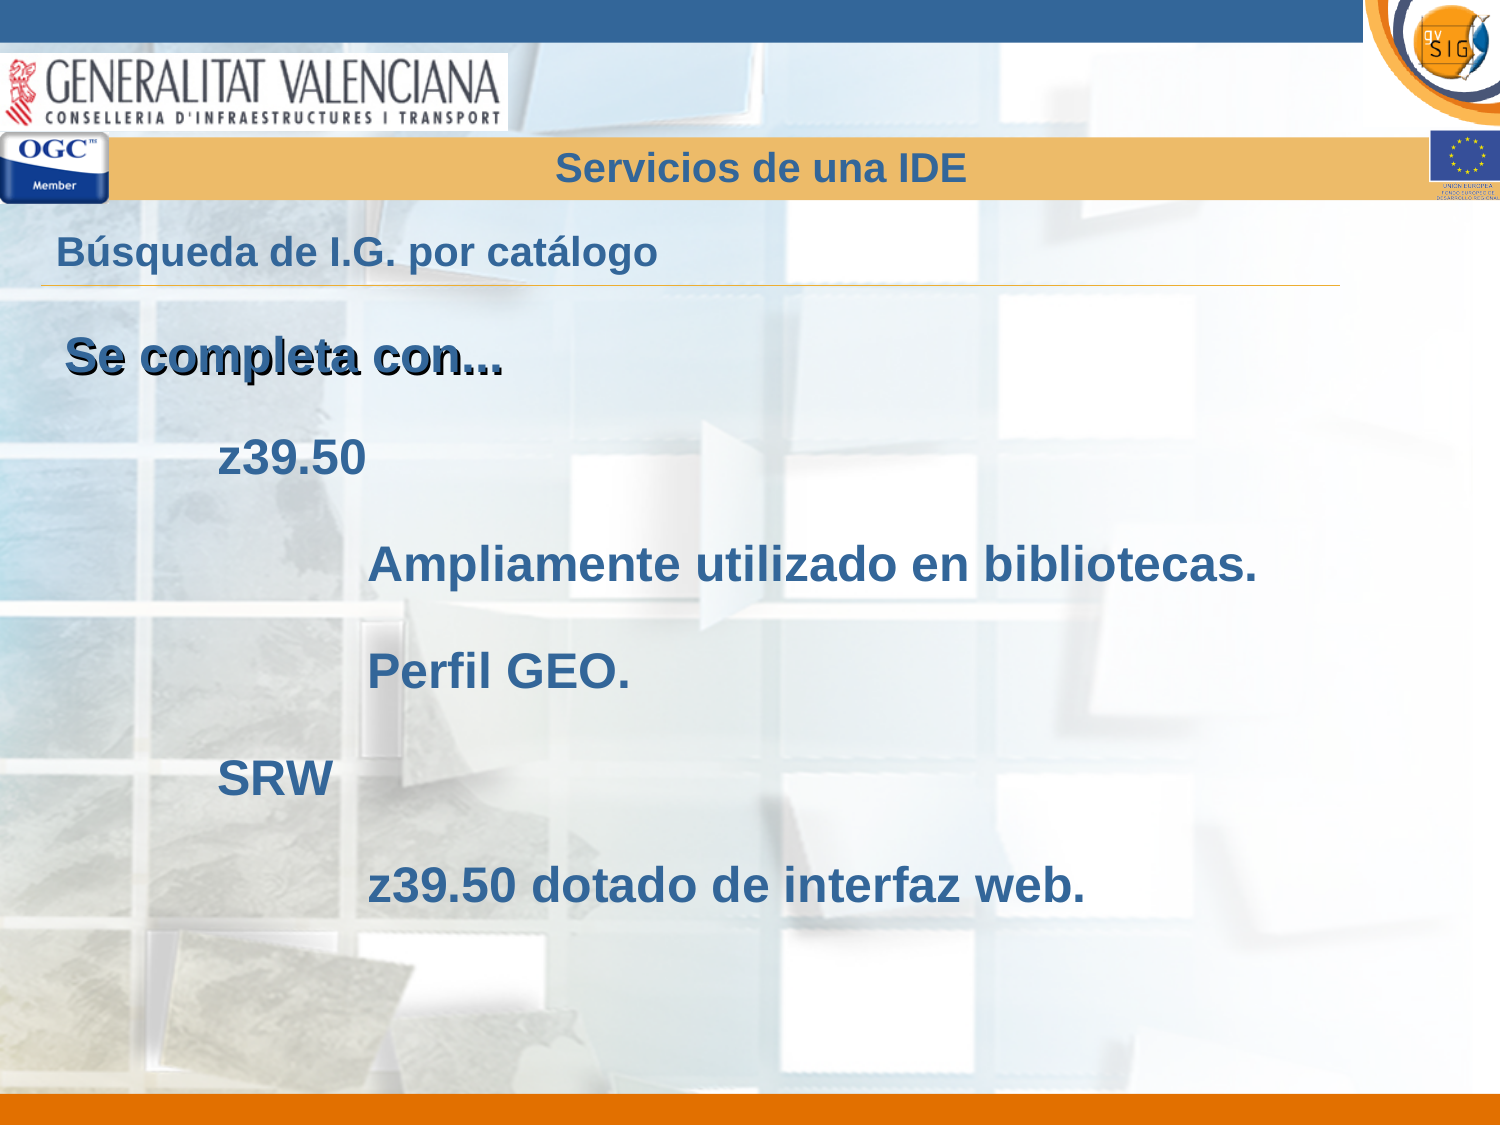

Servicios de una IDE
Búsqueda de I.G. por catálogo
Se completa con...
 z39.50
 Ampliamente utilizado en bibliotecas.
 Perfil GEO.
 SRW
 z39.50 dotado de interfaz web.